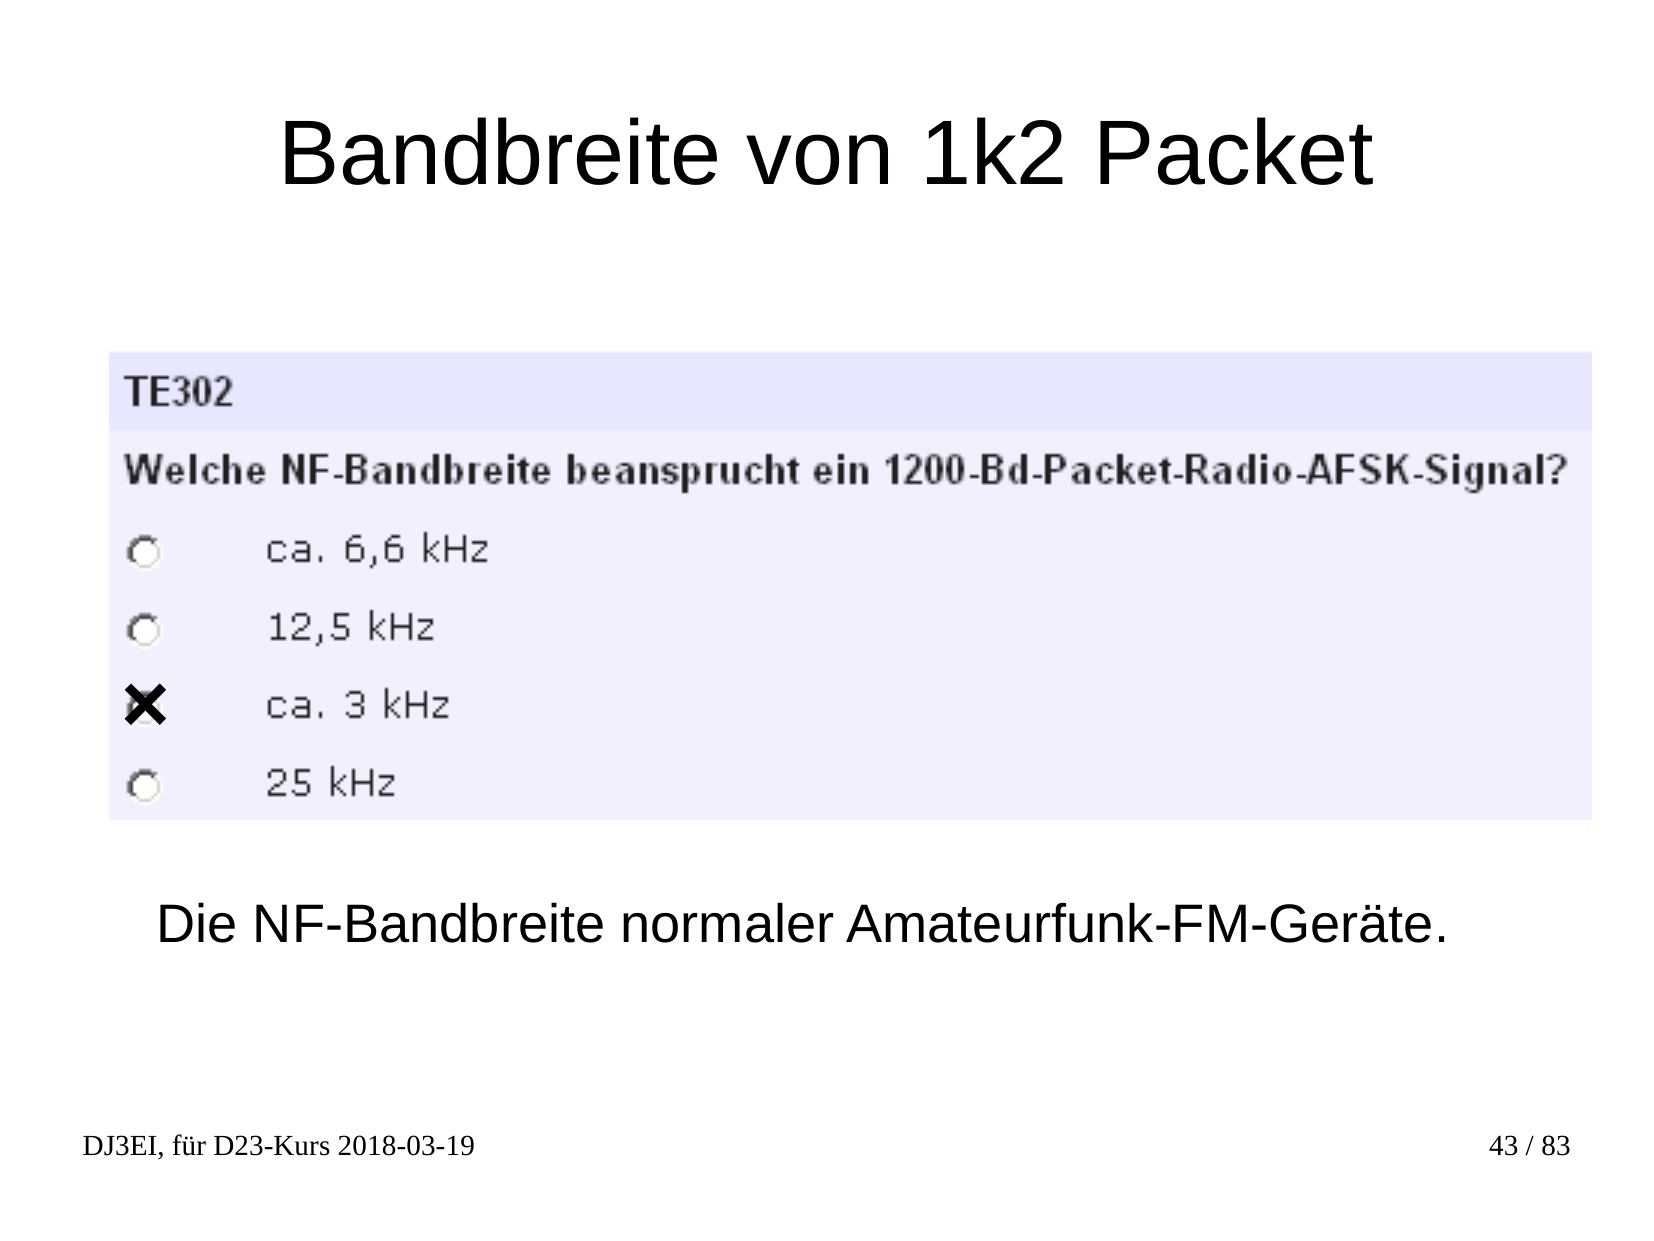

# Bandbreite von 1k2 Packet
×
Die NF-Bandbreite normaler Amateurfunk-FM-Geräte.
43